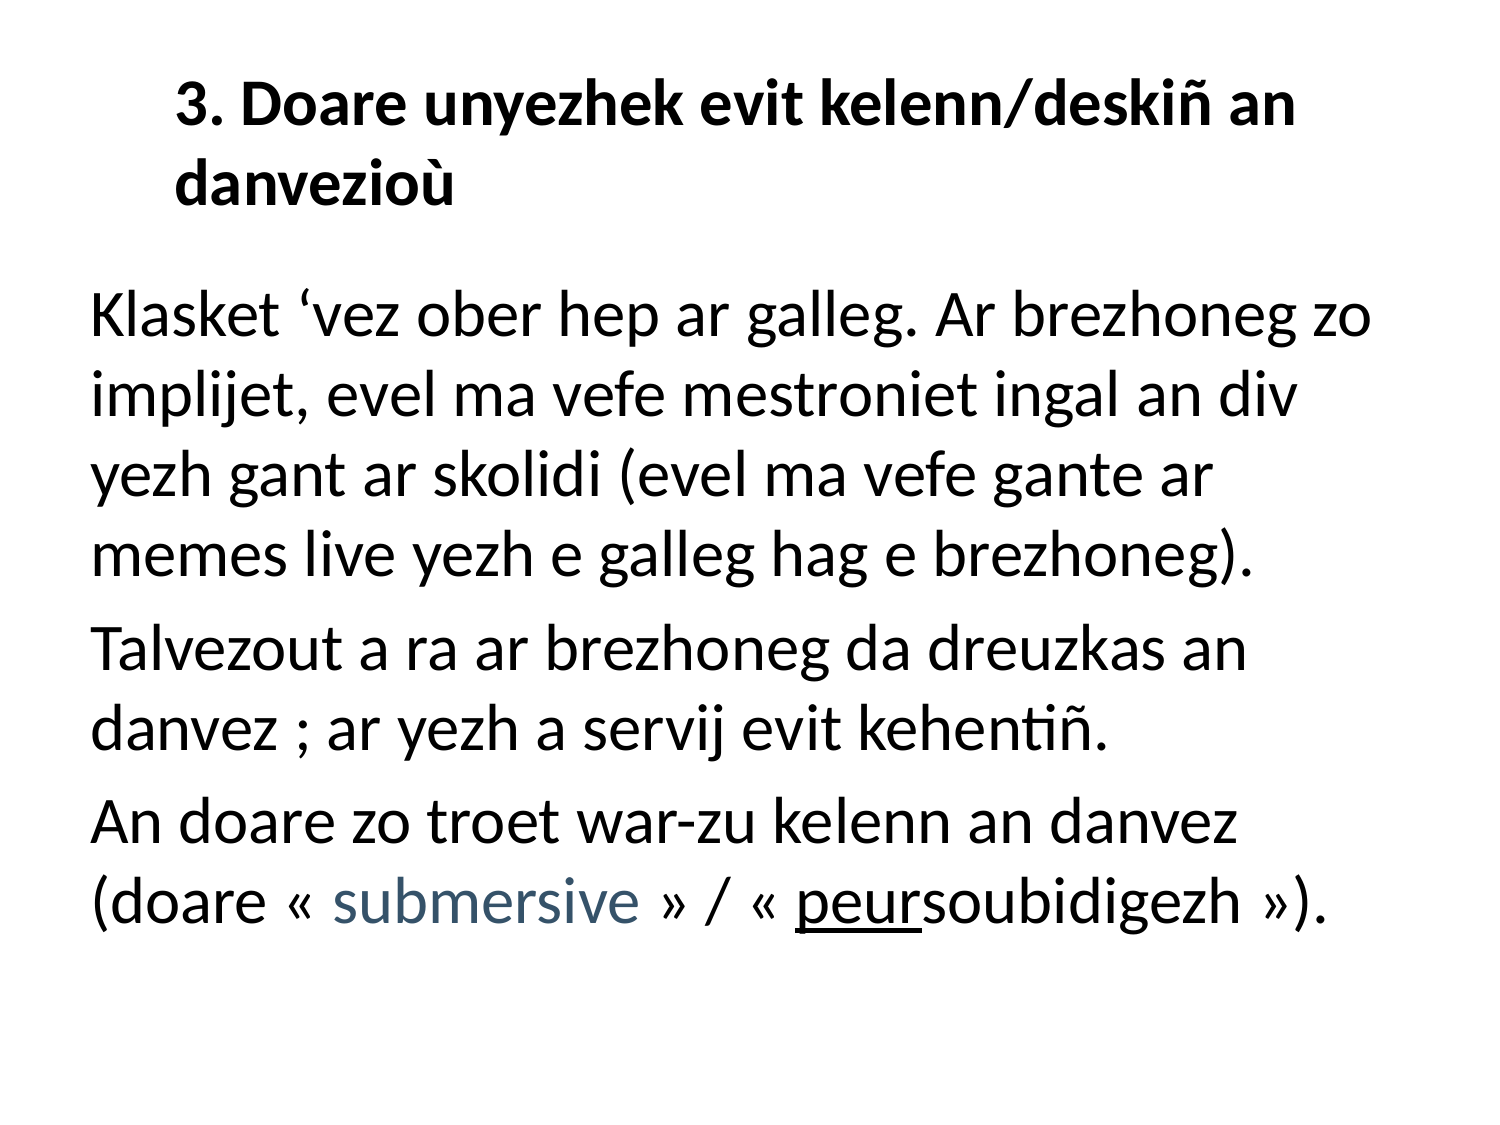

# 3. Doare unyezhek evit kelenn/deskiñ an danvezioù
Klasket ‘vez ober hep ar galleg. Ar brezhoneg zo implijet, evel ma vefe mestroniet ingal an div yezh gant ar skolidi (evel ma vefe gante ar memes live yezh e galleg hag e brezhoneg).
Talvezout a ra ar brezhoneg da dreuzkas an danvez ; ar yezh a servij evit kehentiñ.
An doare zo troet war-zu kelenn an danvez (doare « submersive » / « peursoubidigezh »).